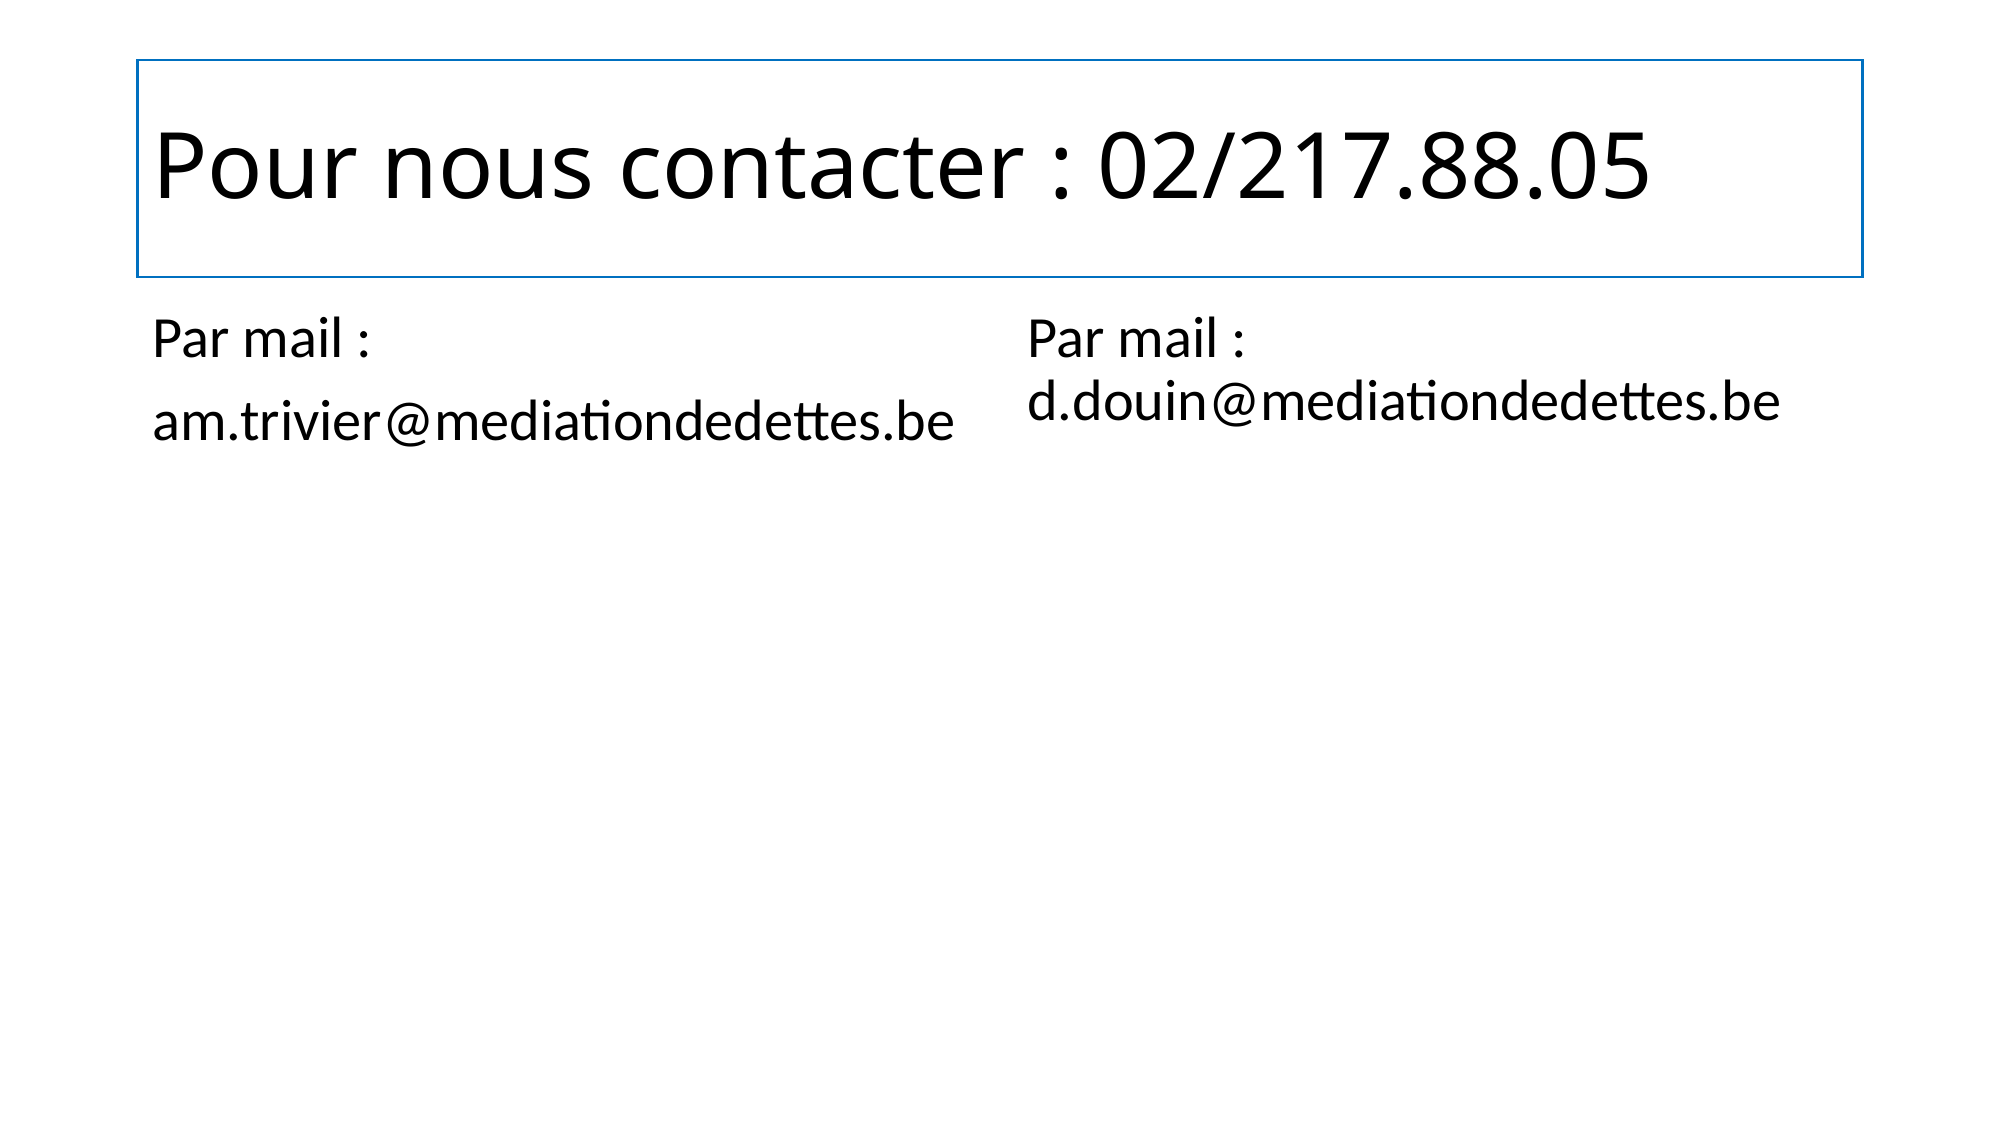

# Pour nous contacter : 02/217.88.05
Par mail :
am.trivier@mediationdedettes.be
Par mail : d.douin@mediationdedettes.be